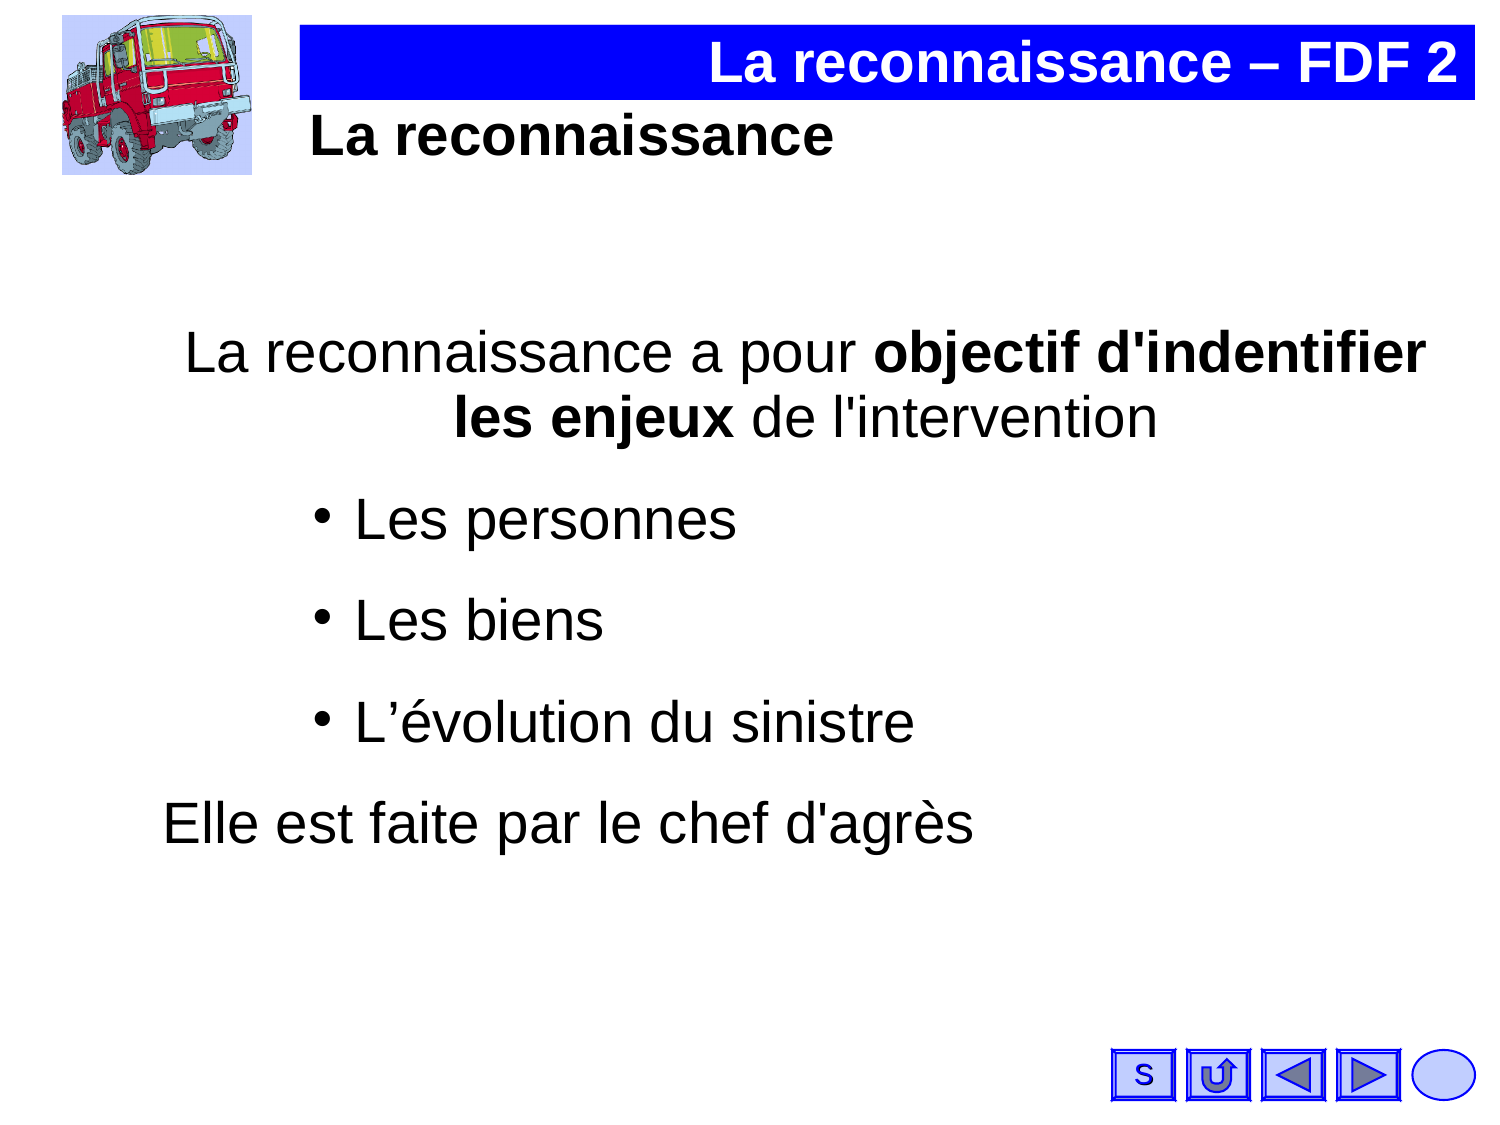

La reconnaissance – FDF 2
La reconnaissance
La reconnaissance a pour objectif d'indentifier les enjeux de l'intervention
 Les personnes
 Les biens
 L’évolution du sinistre
Elle est faite par le chef d'agrès